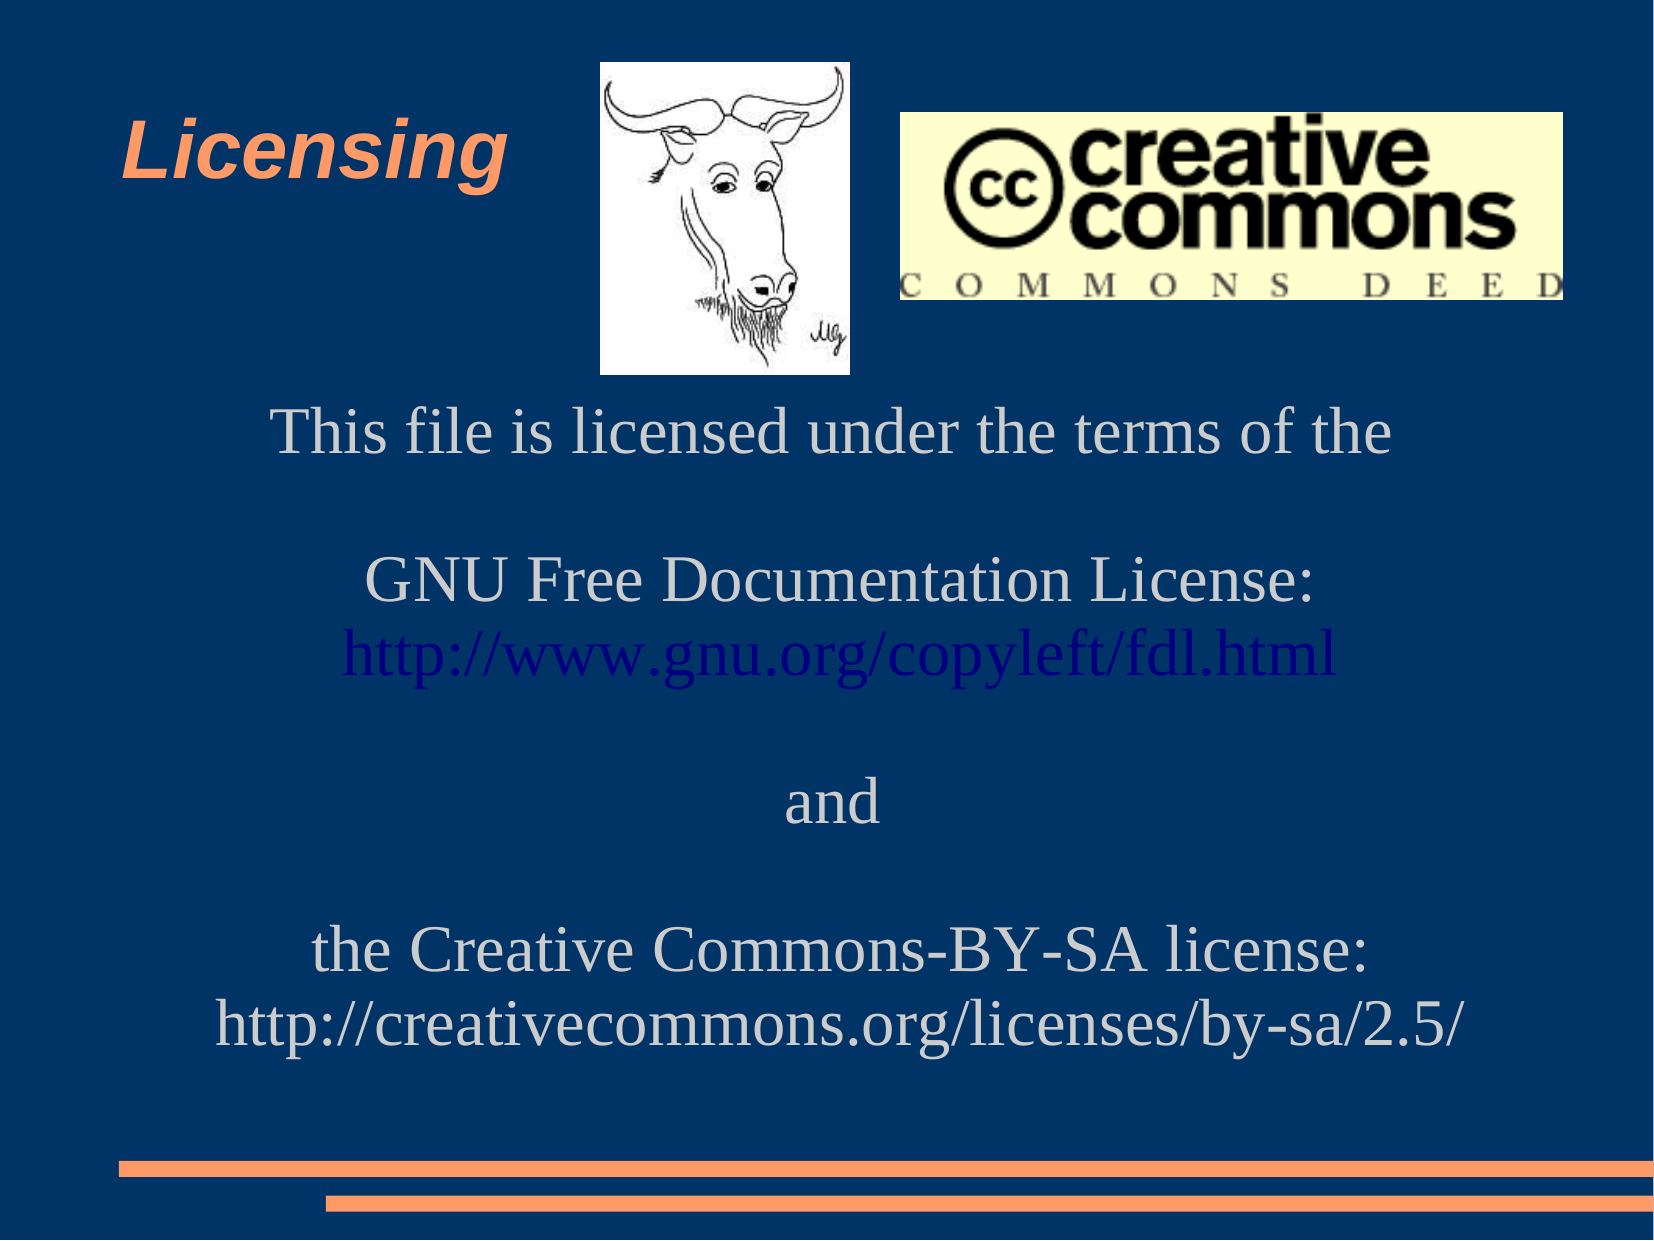

# Licensing
This file is licensed under the terms of the
GNU Free Documentation License:
http://www.gnu.org/copyleft/fdl.html
and
the Creative Commons-BY-SA license:
http://creativecommons.org/licenses/by-sa/2.5/